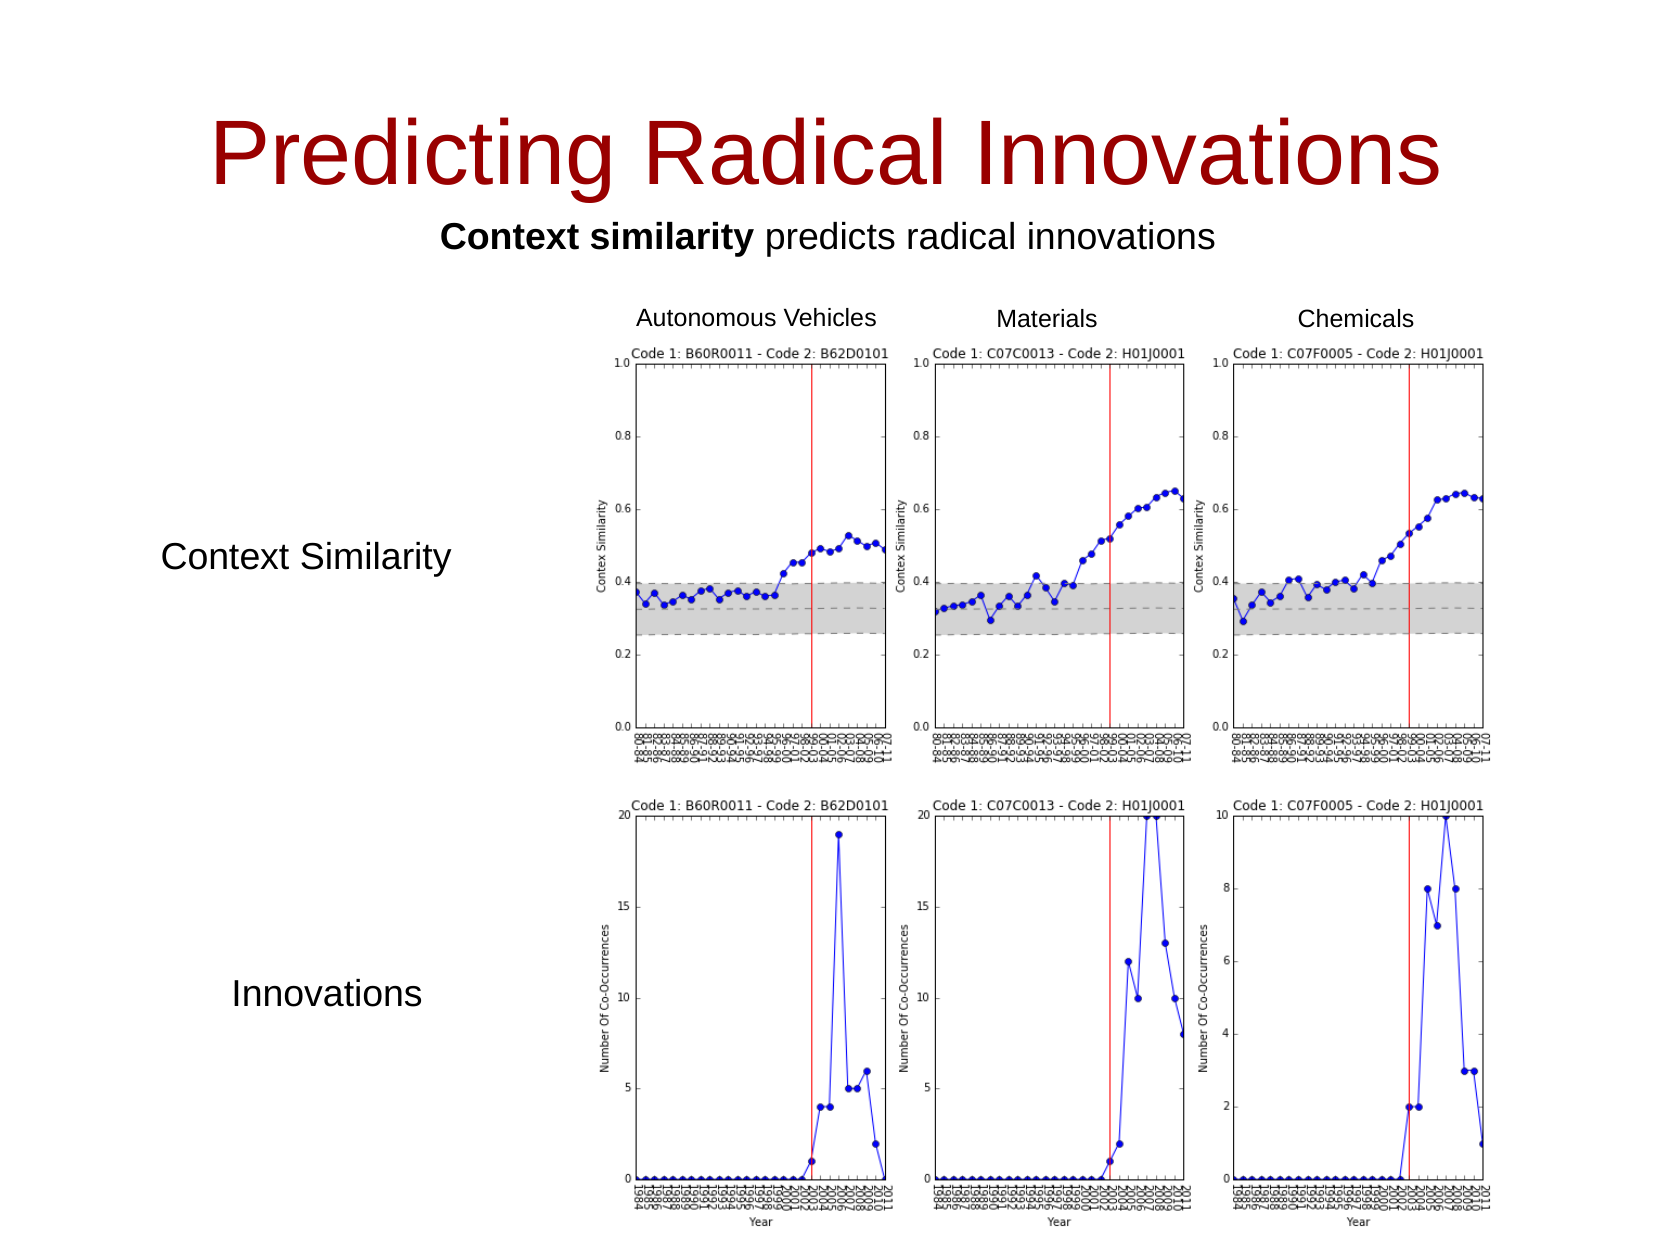

# Predicting Radical Innovations
Context similarity predicts radical innovations
Autonomous Vehicles
Materials
Chemicals
Context Similarity
Innovations